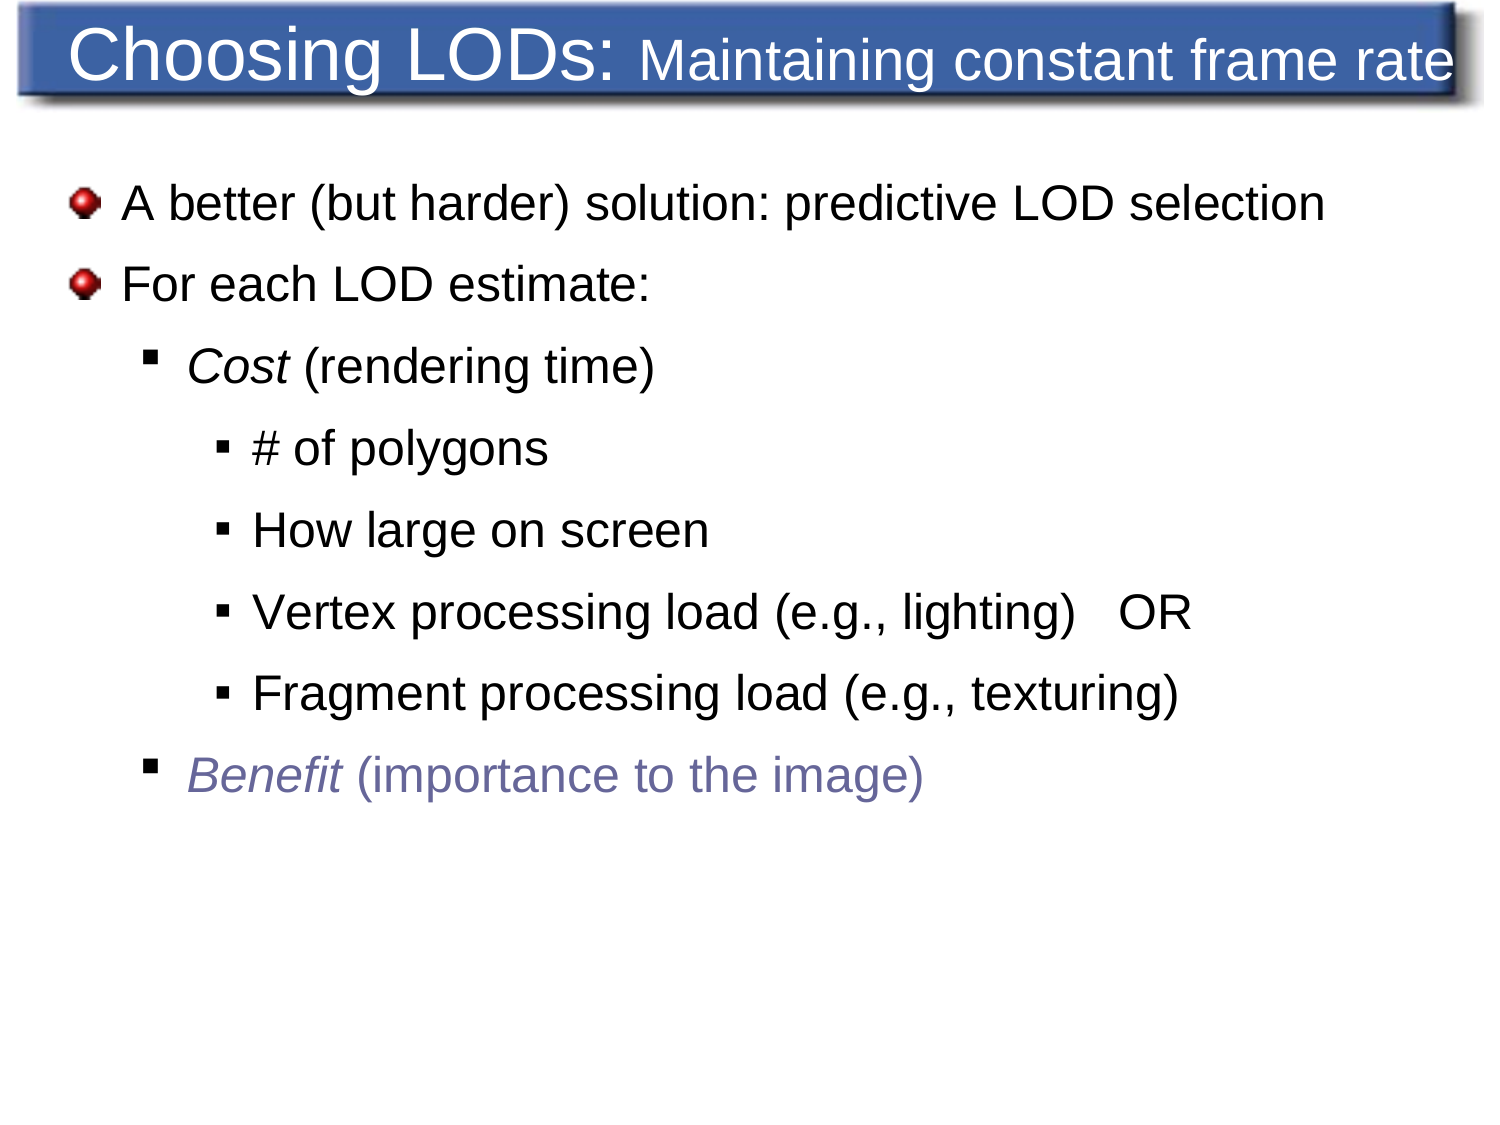

# Choosing LODs: Maintaining constant frame rate
A better (but harder) solution: predictive LOD selection
For each LOD estimate:
Cost (rendering time)
# of polygons
How large on screen
Vertex processing load (e.g., lighting) OR
Fragment processing load (e.g., texturing)
Benefit (importance to the image)